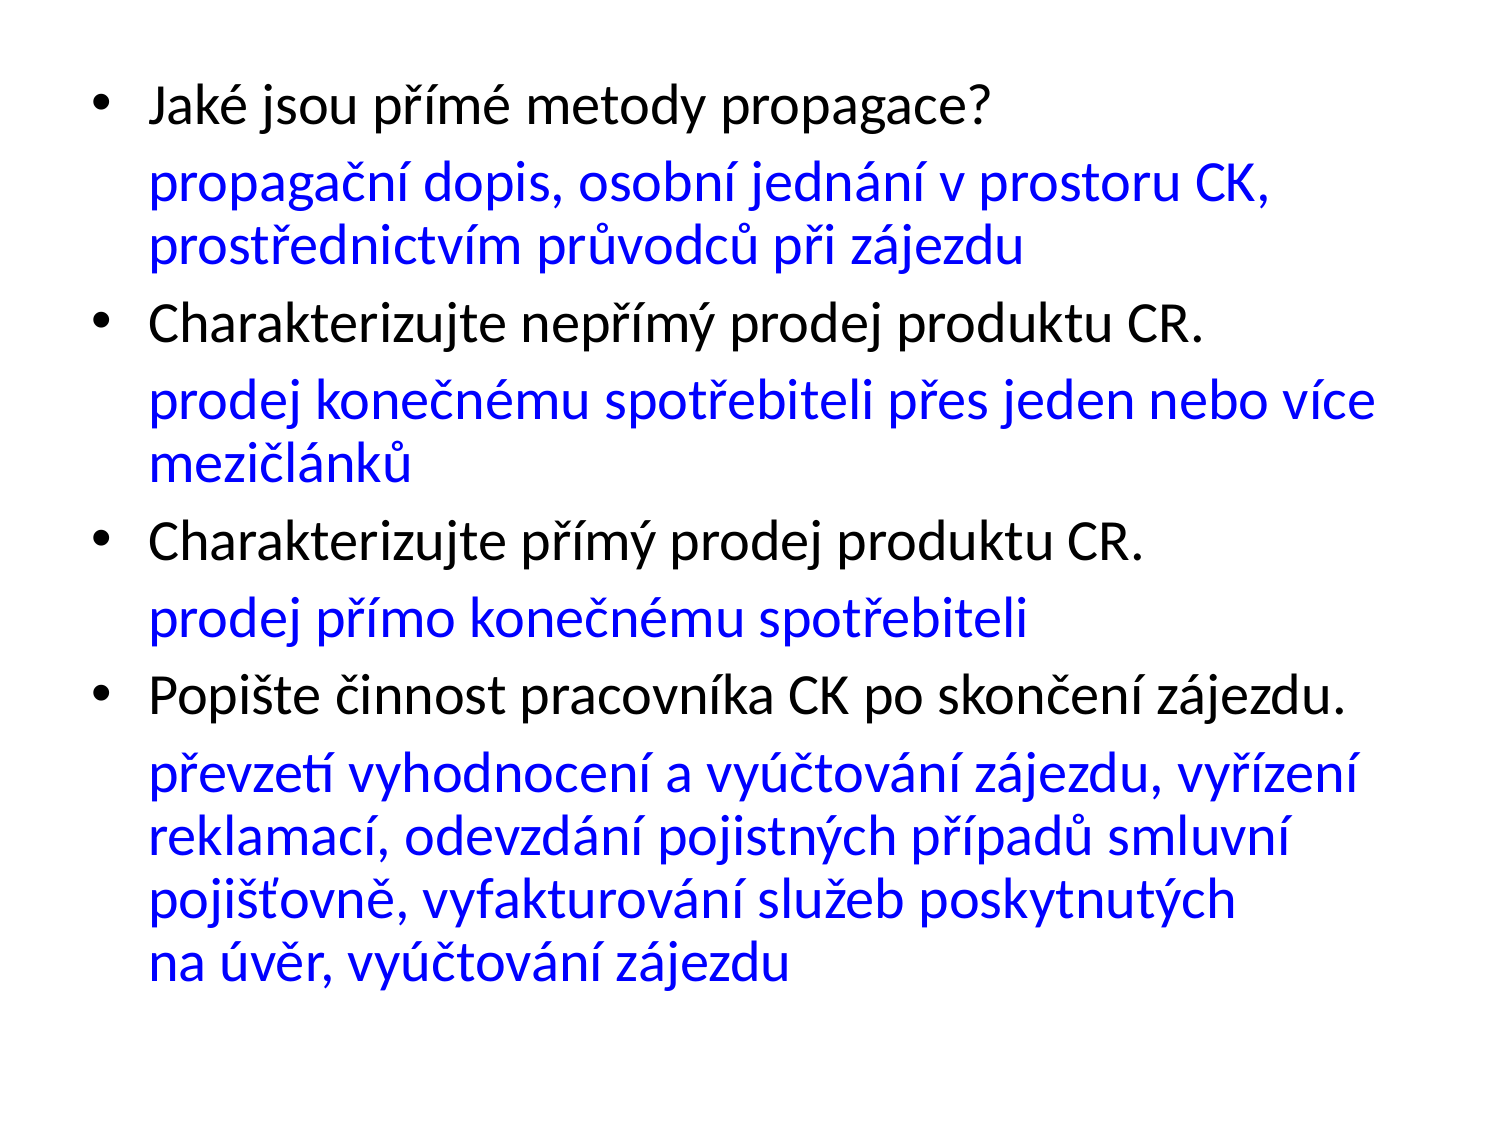

# Jaké jsou přímé metody propagace?
	propagační dopis, osobní jednání v prostoru CK, prostřednictvím průvodců při zájezdu
Charakterizujte nepřímý prodej produktu CR.
	prodej konečnému spotřebiteli přes jeden nebo více mezičlánků
Charakterizujte přímý prodej produktu CR.
	prodej přímo konečnému spotřebiteli
Popište činnost pracovníka CK po skončení zájezdu.
	převzetí vyhodnocení a vyúčtování zájezdu, vyřízení reklamací, odevzdání pojistných případů smluvní pojišťovně, vyfakturování služeb poskytnutých
na úvěr, vyúčtování zájezdu